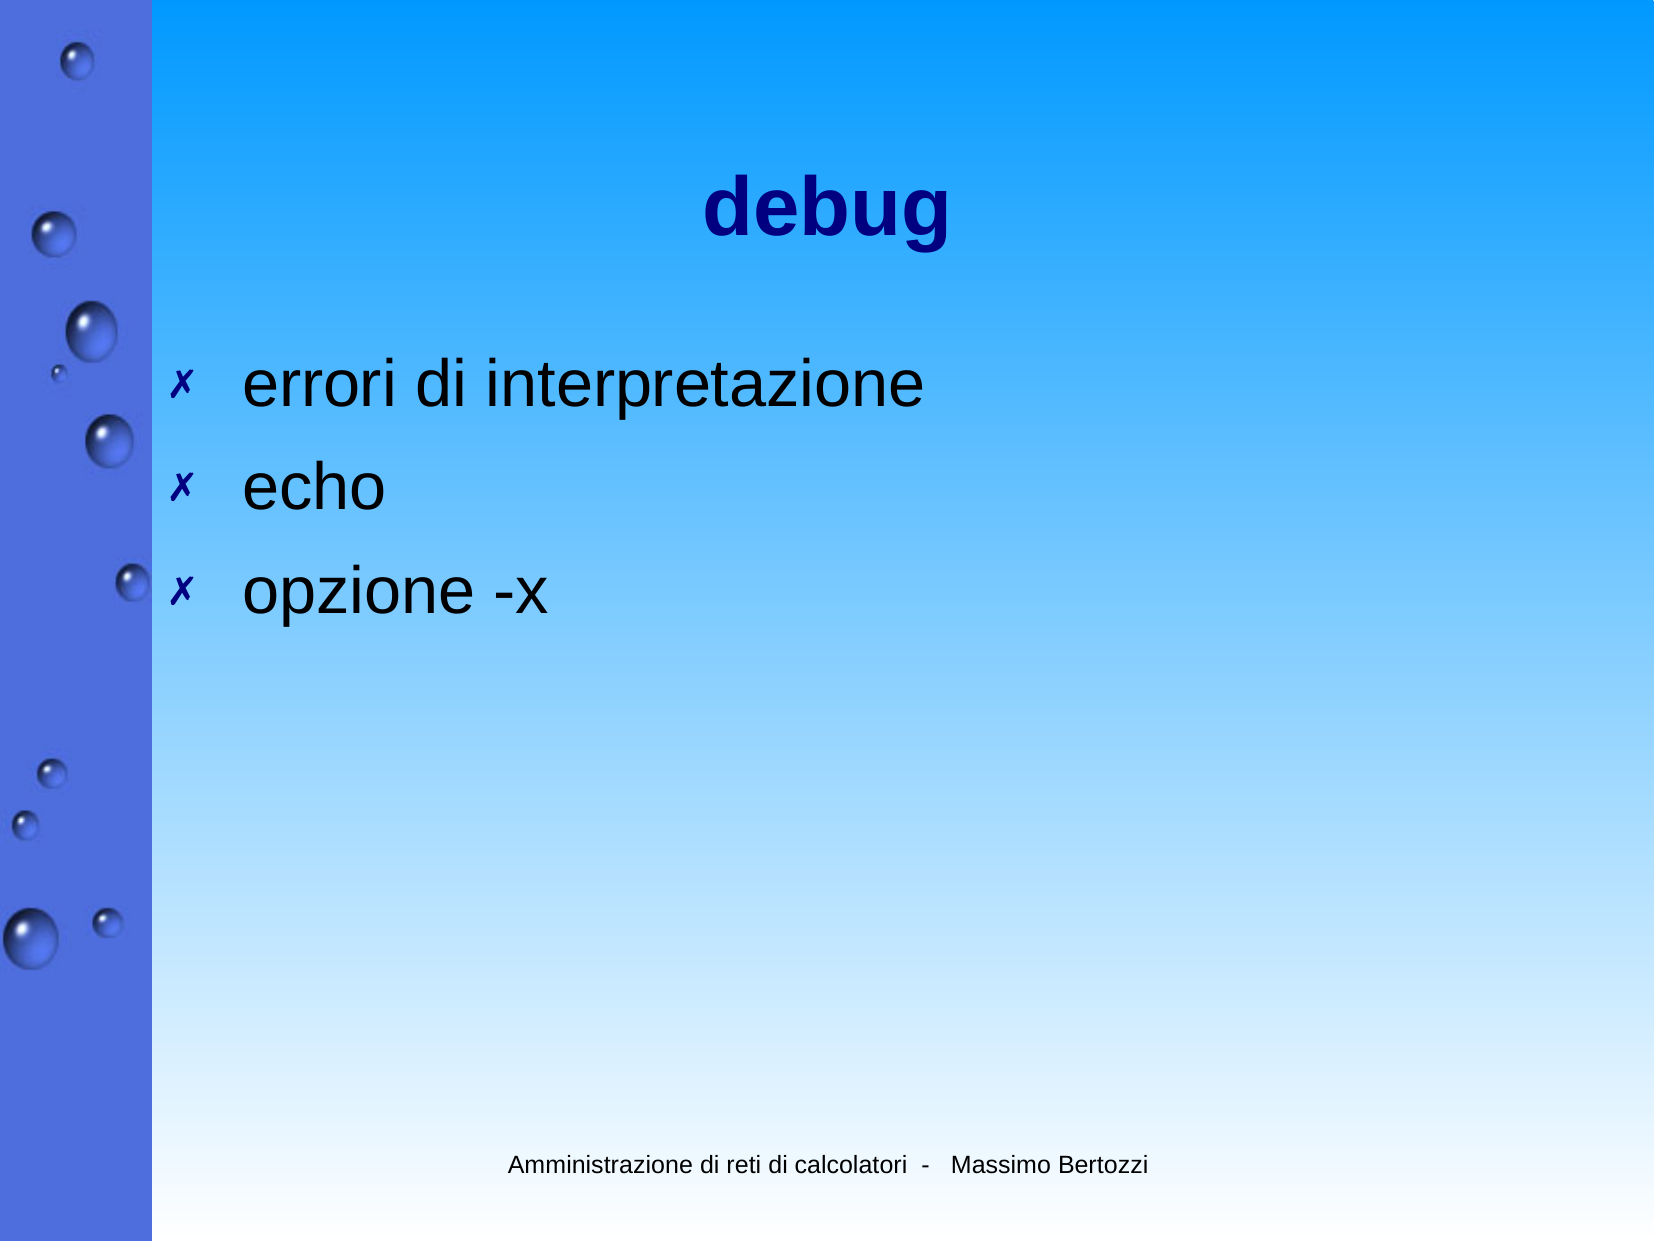

# debug
errori di interpretazione
echo
opzione -x